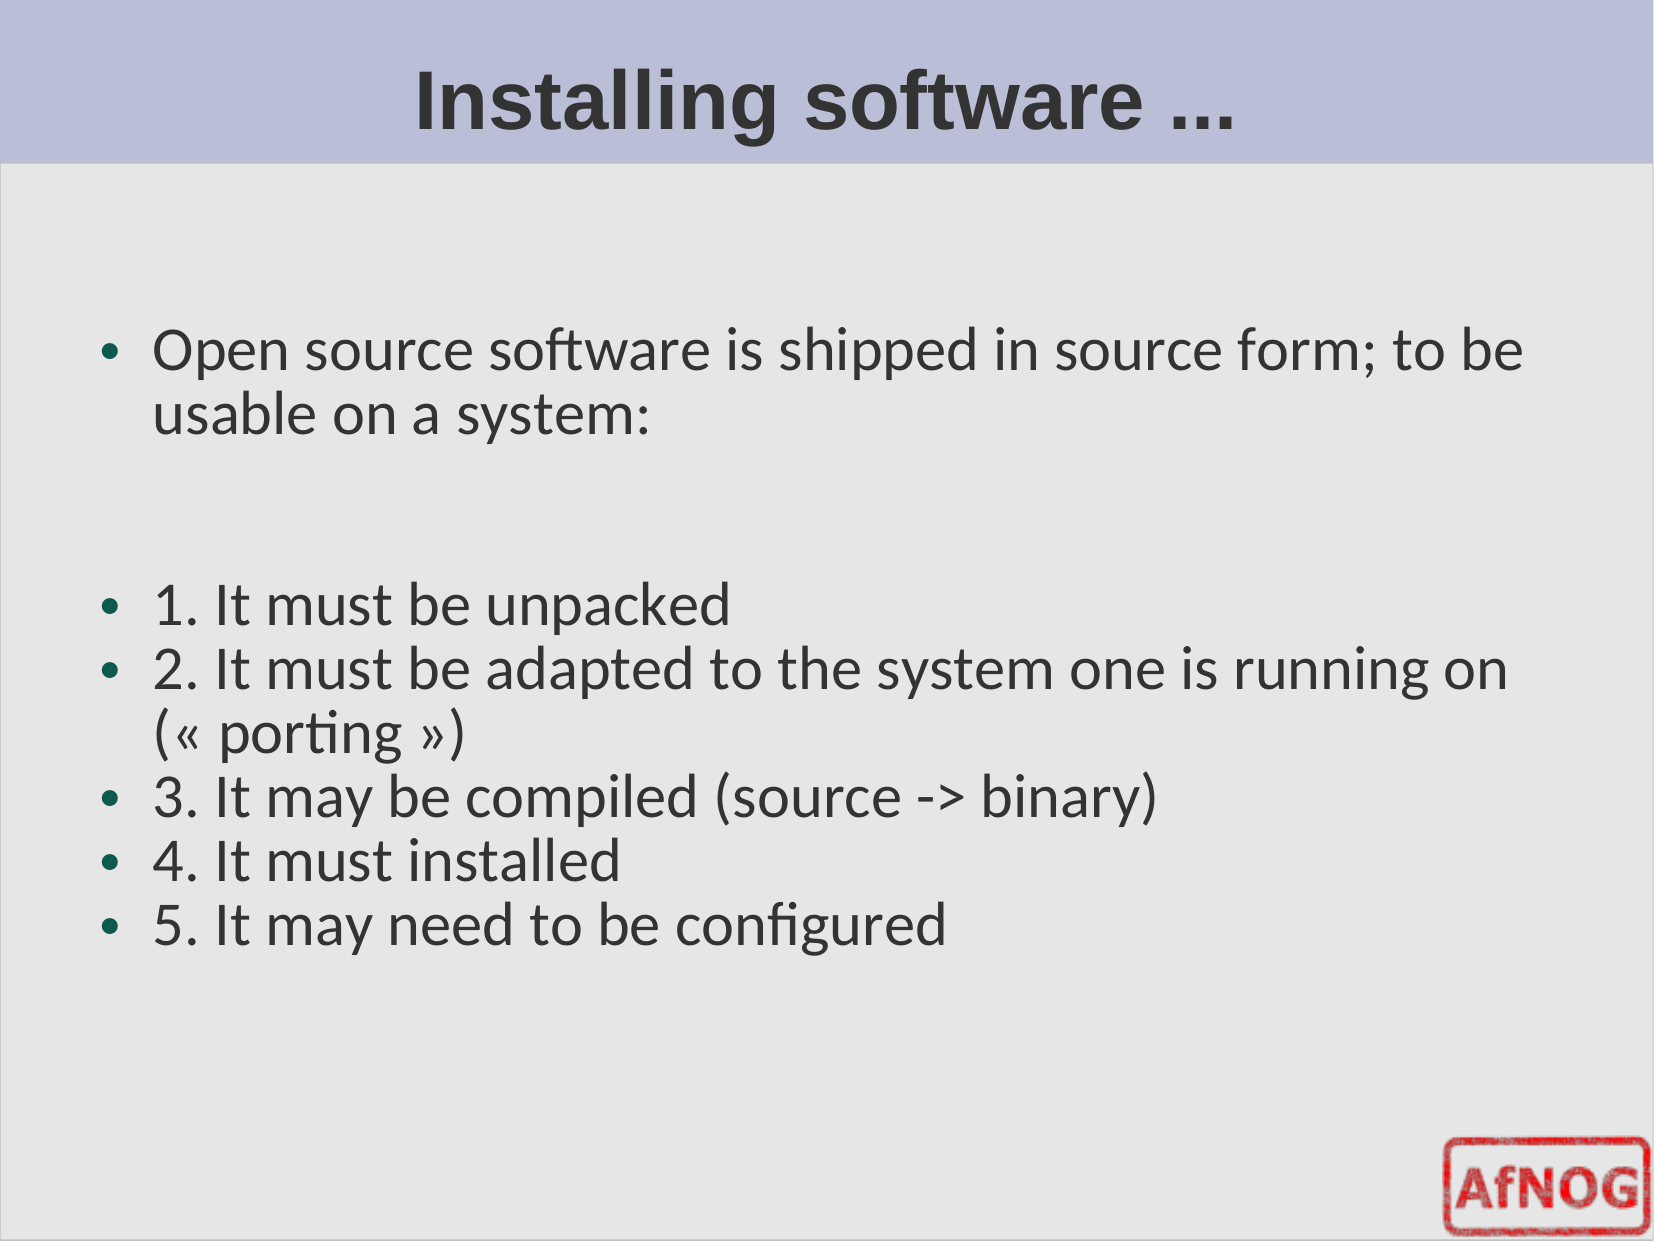

# Installing software ...
Open source software is shipped in source form; to be usable on a system:
1. It must be unpacked
2. It must be adapted to the system one is running on (« porting »)
3. It may be compiled (source -> binary)
4. It must installed
5. It may need to be configured